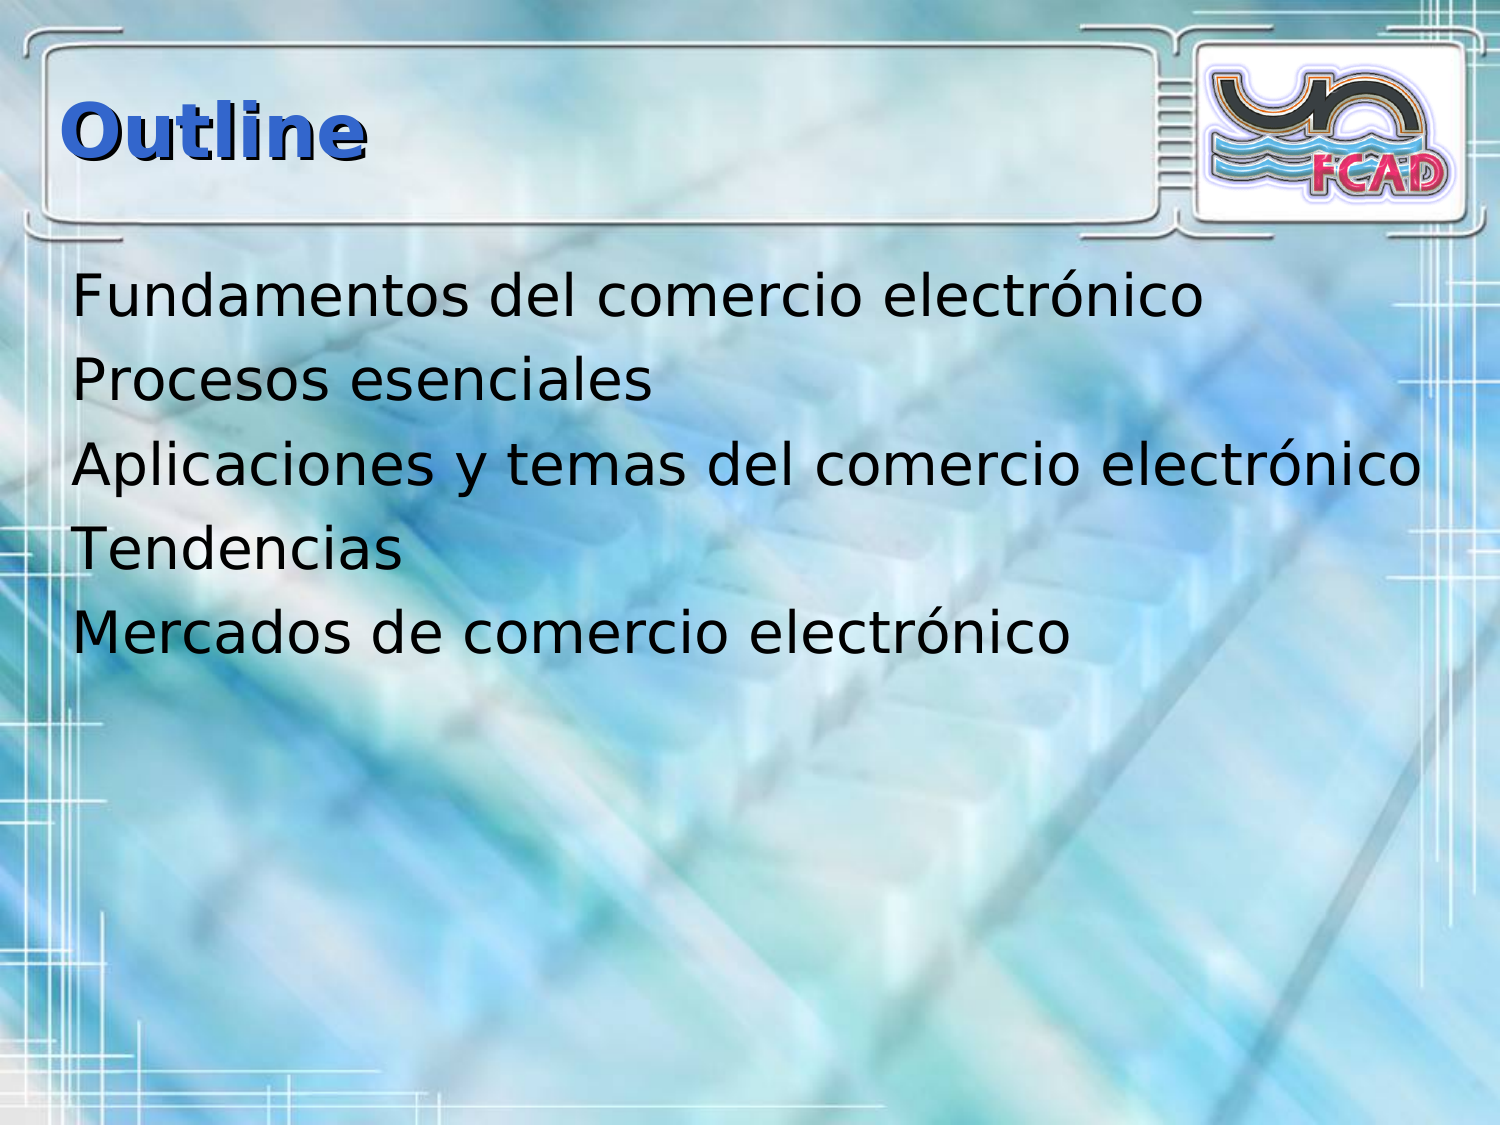

# Outline
Fundamentos del comercio electrónico
Procesos esenciales
Aplicaciones y temas del comercio electrónico
Tendencias
Mercados de comercio electrónico